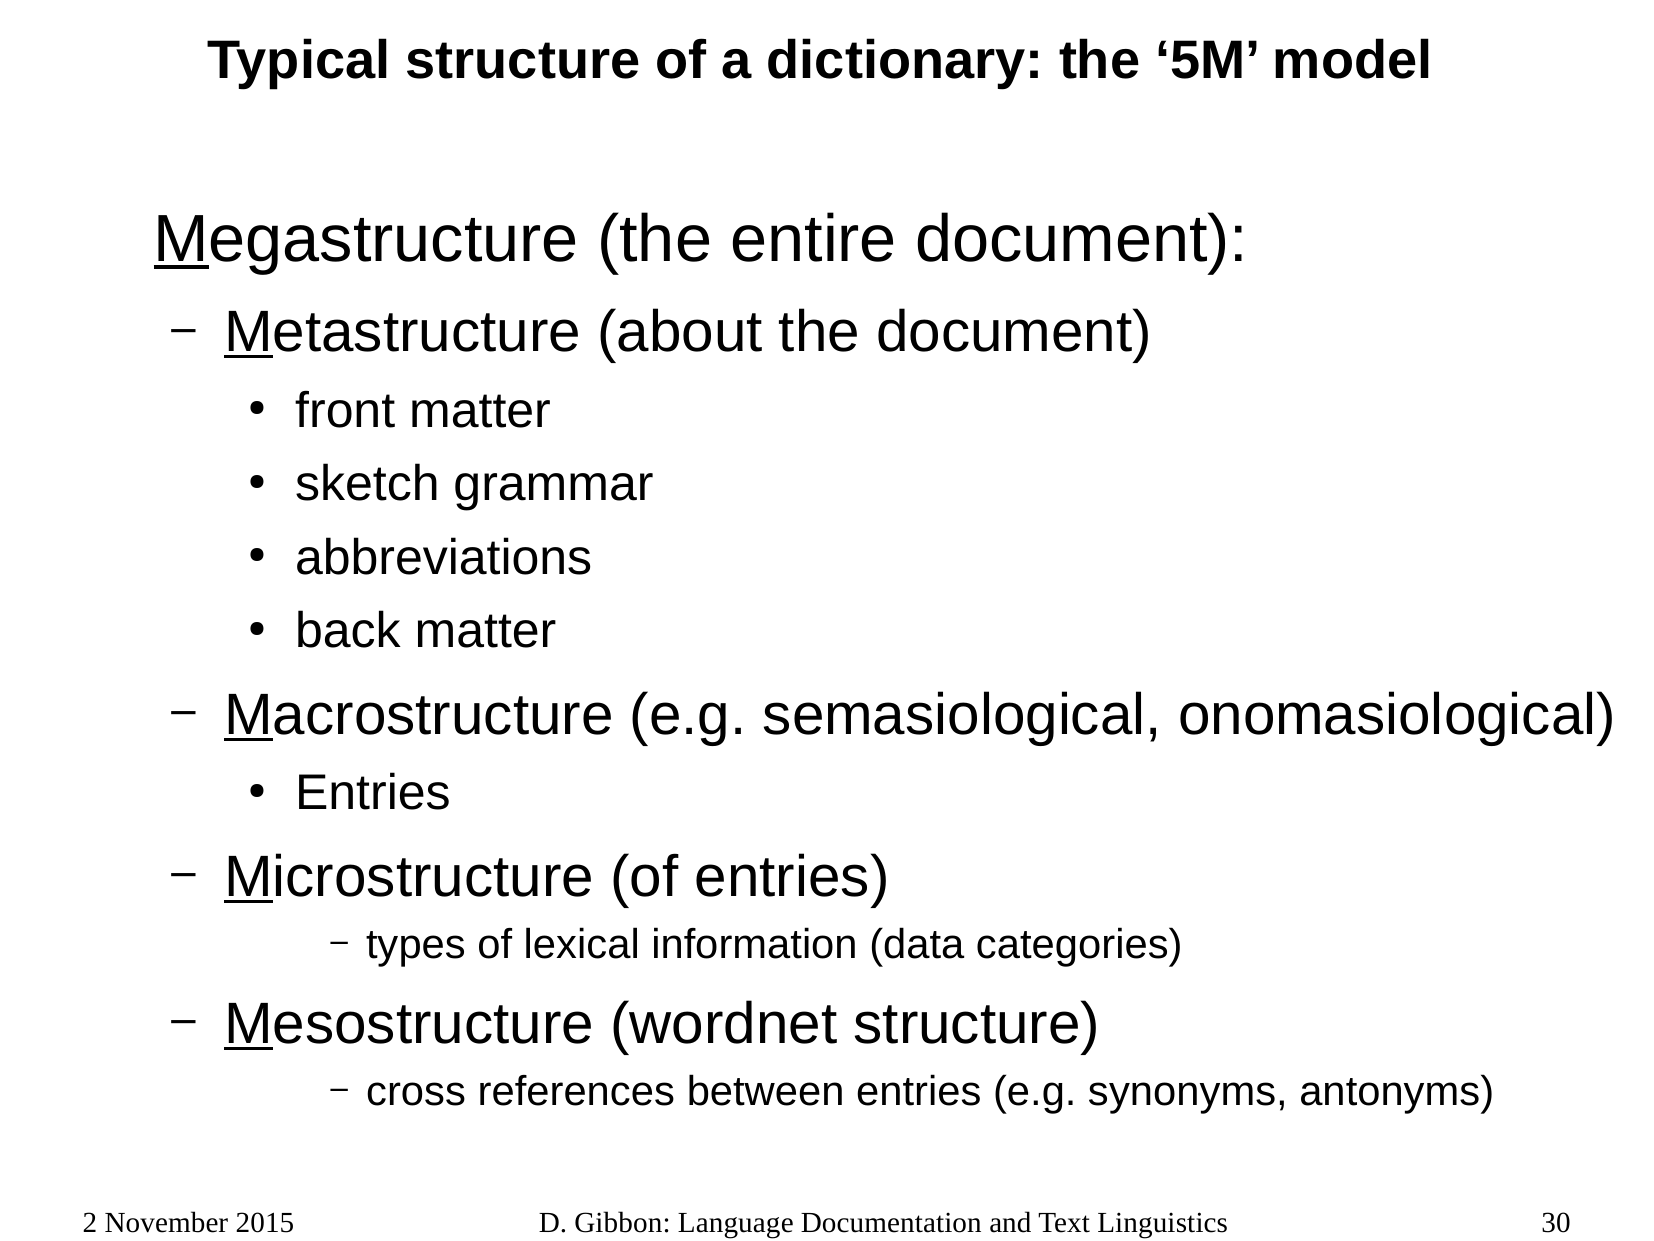

# Typical structure of a dictionary: the ‘5M’ model
Megastructure (the entire document):
Metastructure (about the document)
front matter
sketch grammar
abbreviations
back matter
Macrostructure (e.g. semasiological, onomasiological)
Entries
Microstructure (of entries)
types of lexical information (data categories)
Mesostructure (wordnet structure)
cross references between entries (e.g. synonyms, antonyms)
2 November 2015
D. Gibbon: Language Documentation and Text Linguistics
30